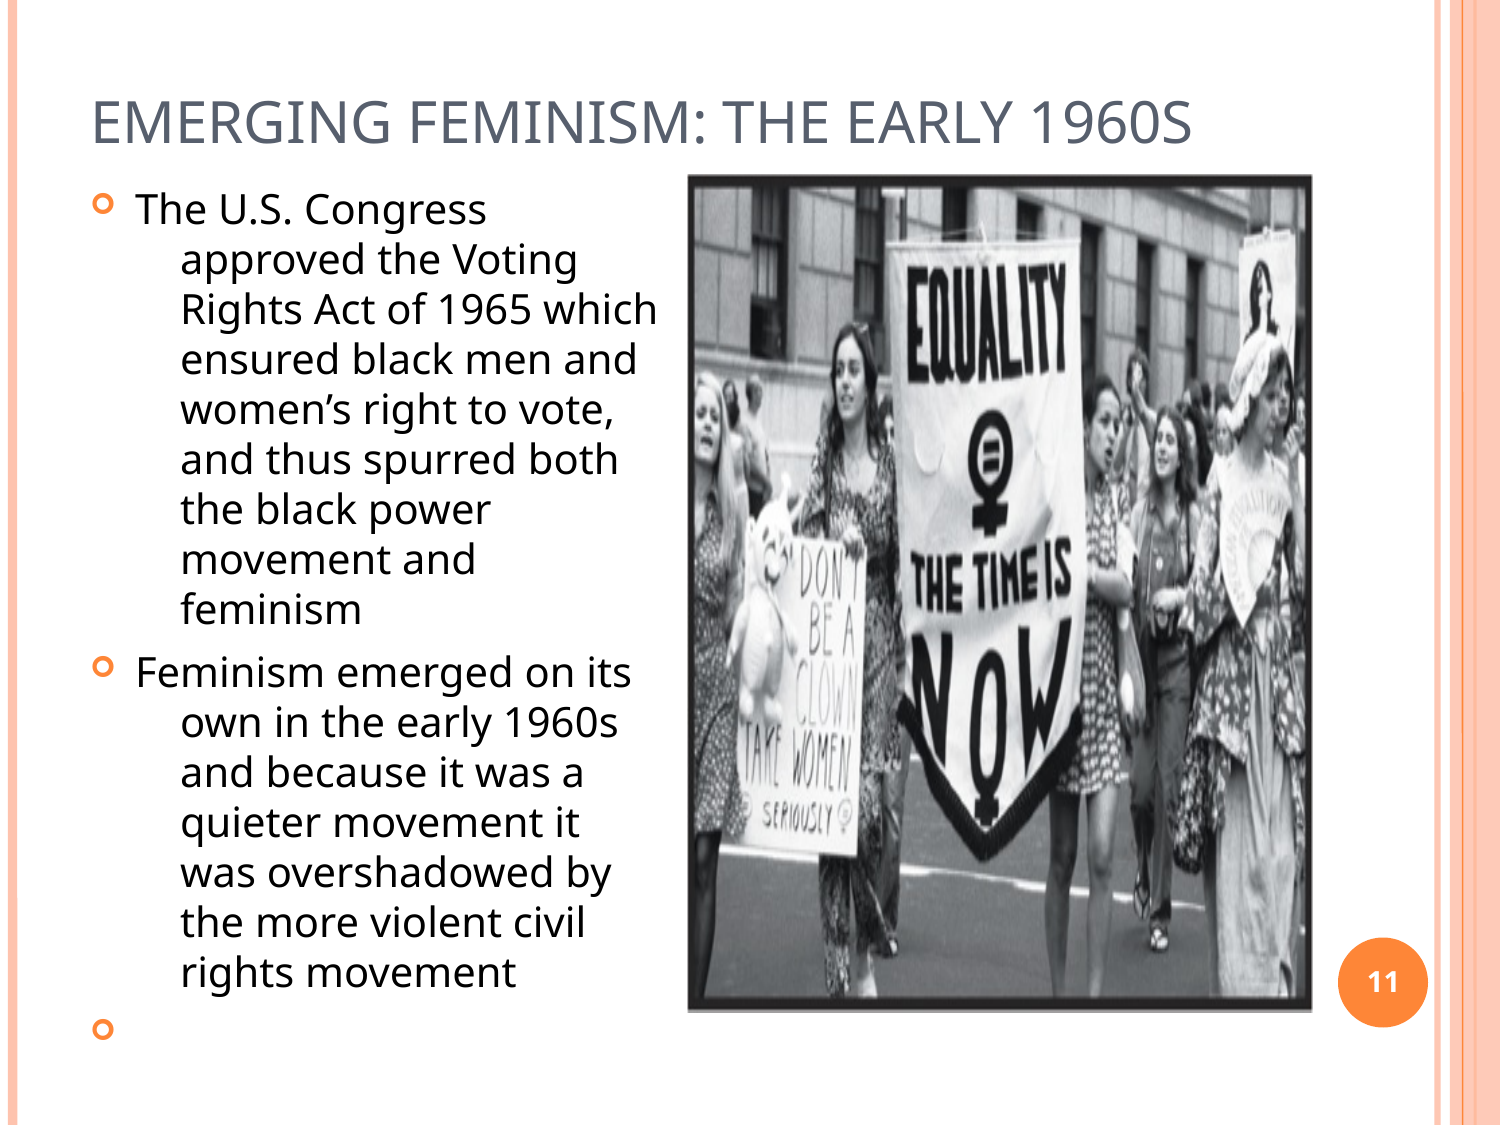

# Emerging Feminism: The Early 1960s
The U.S. Congress approved the Voting Rights Act of 1965 which ensured black men and women’s right to vote, and thus spurred both the black power movement and feminism
Feminism emerged on its own in the early 1960s and because it was a quieter movement it was overshadowed by the more violent civil rights movement